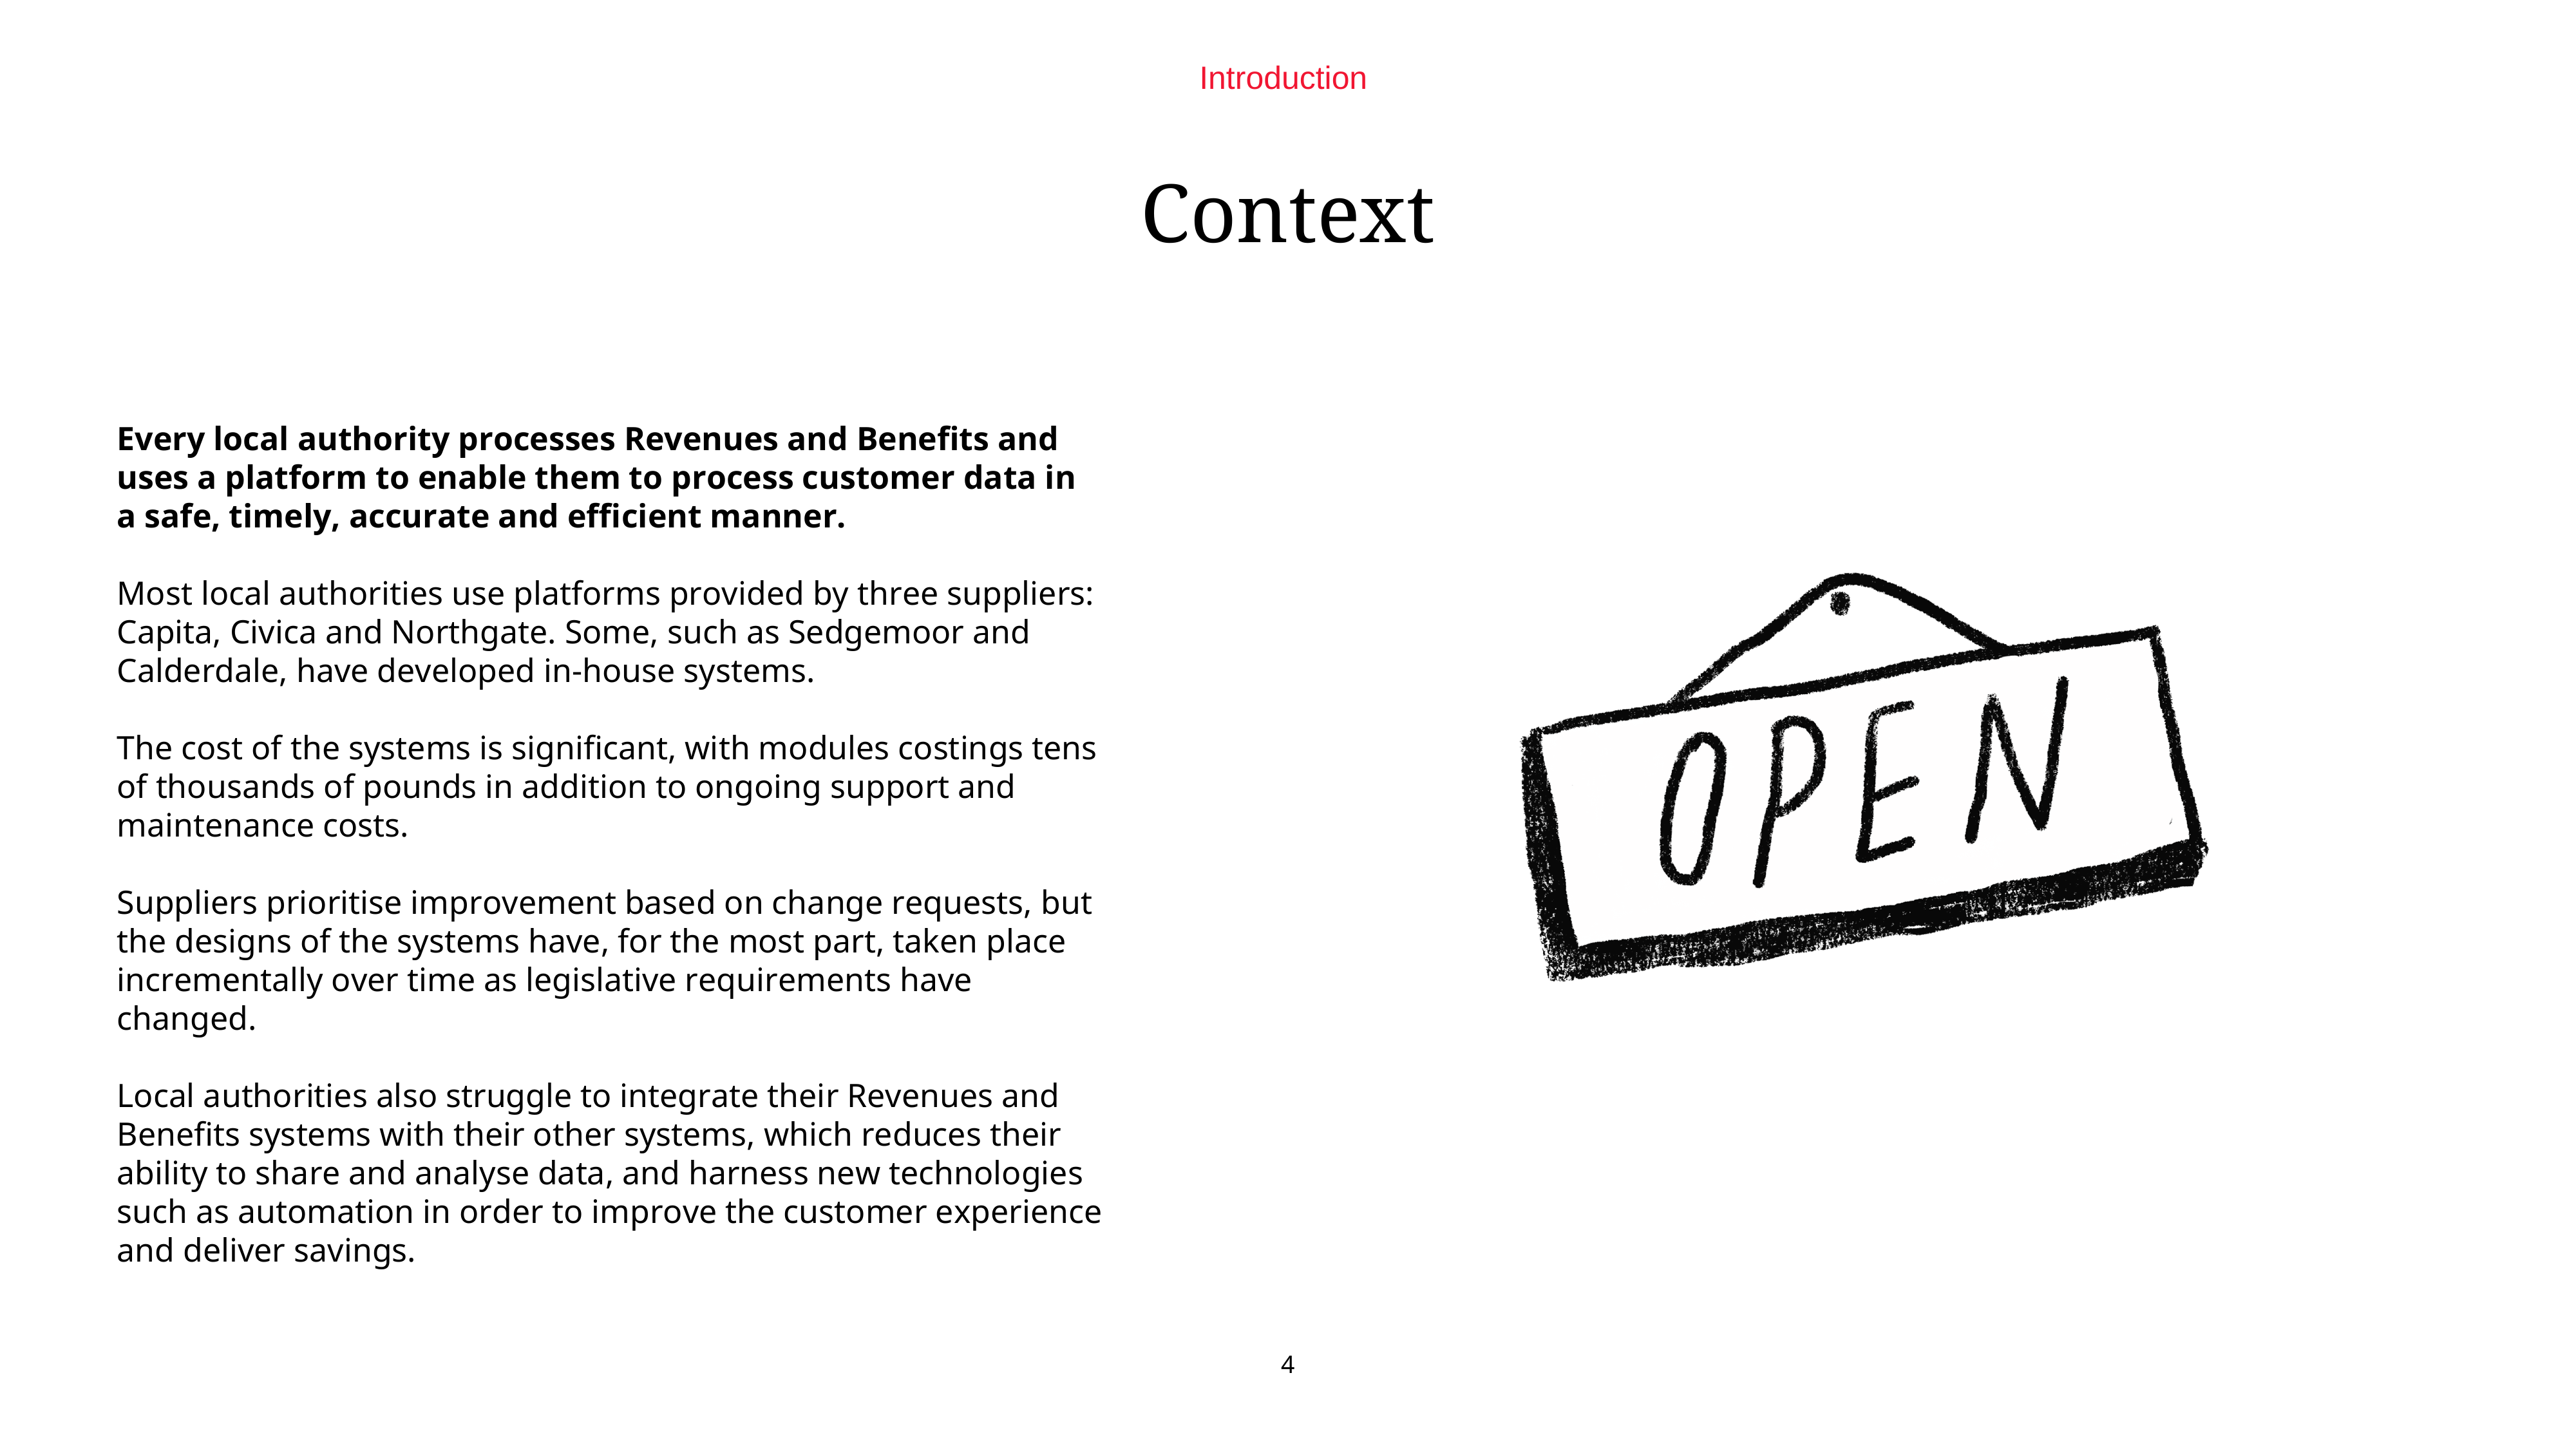

Introduction
Context
Every local authority processes Revenues and Benefits and uses a platform to enable them to process customer data in a safe, timely, accurate and efficient manner.
Most local authorities use platforms provided by three suppliers: Capita, Civica and Northgate. Some, such as Sedgemoor and Calderdale, have developed in-house systems.
The cost of the systems is significant, with modules costings tens of thousands of pounds in addition to ongoing support and maintenance costs.
Suppliers prioritise improvement based on change requests, but the designs of the systems have, for the most part, taken place incrementally over time as legislative requirements have changed.
Local authorities also struggle to integrate their Revenues and Benefits systems with their other systems, which reduces their ability to share and analyse data, and harness new technologies such as automation in order to improve the customer experience and deliver savings.